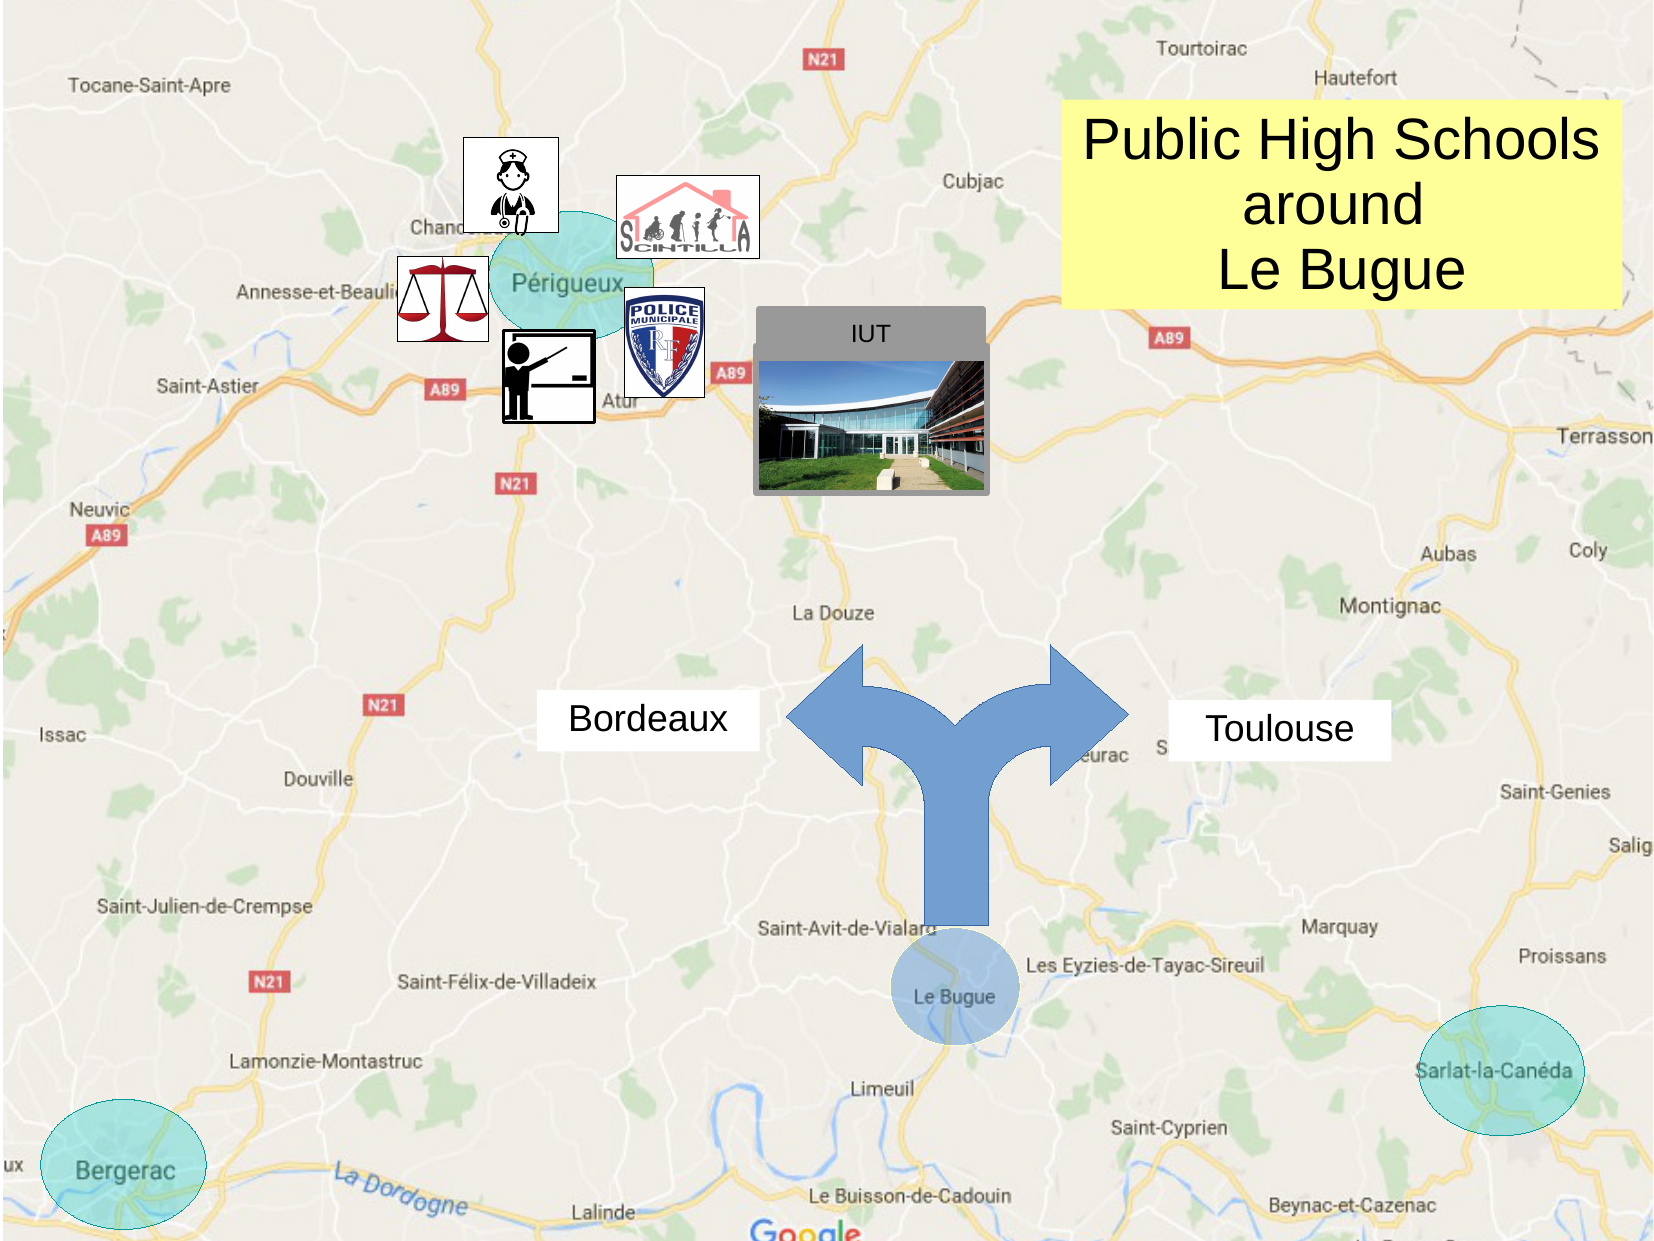

Public High Schools
around
Le Bugue
IUT
Bordeaux
Toulouse